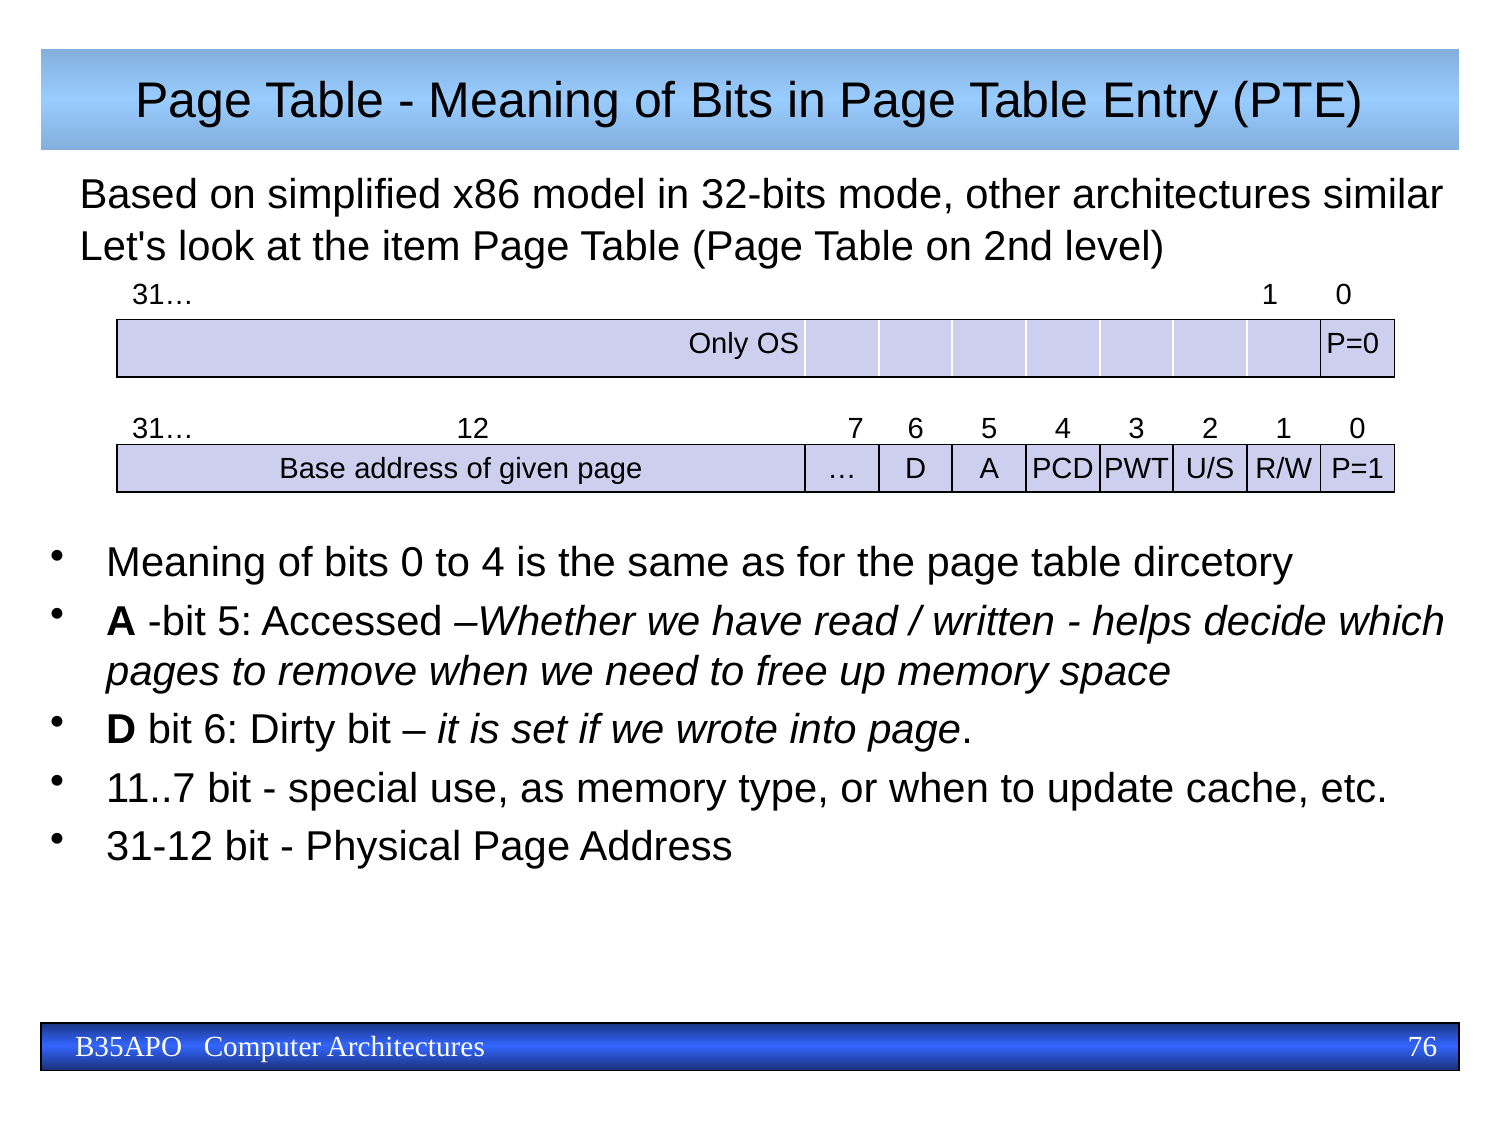

# Page Table - Meaning of Bits in Page Table Entry (PTE)
Based on simplified x86 model in 32-bits mode, other architectures similar
Let's look at the item Page Table (Page Table on 2nd level)
| 31… | | | | | | | 1 | 0 |
| --- | --- | --- | --- | --- | --- | --- | --- | --- |
| Only OS | | | | | | | | P=0 |
| 31… 12 | 7 | 6 | 5 | 4 | 3 | 2 | 1 | 0 |
| --- | --- | --- | --- | --- | --- | --- | --- | --- |
| Base address of given page | … | D | A | PCD | PWT | U/S | R/W | P=1 |
Meaning of bits 0 to 4 is the same as for the page table dircetory
A -bit 5: Accessed –Whether we have read / written - helps decide which pages to remove when we need to free up memory space
D bit 6: Dirty bit – it is set if we wrote into page.
11..7 bit - special use, as memory type, or when to update cache, etc.
31-12 bit - Physical Page Address
B35APO Computer Architectures
76